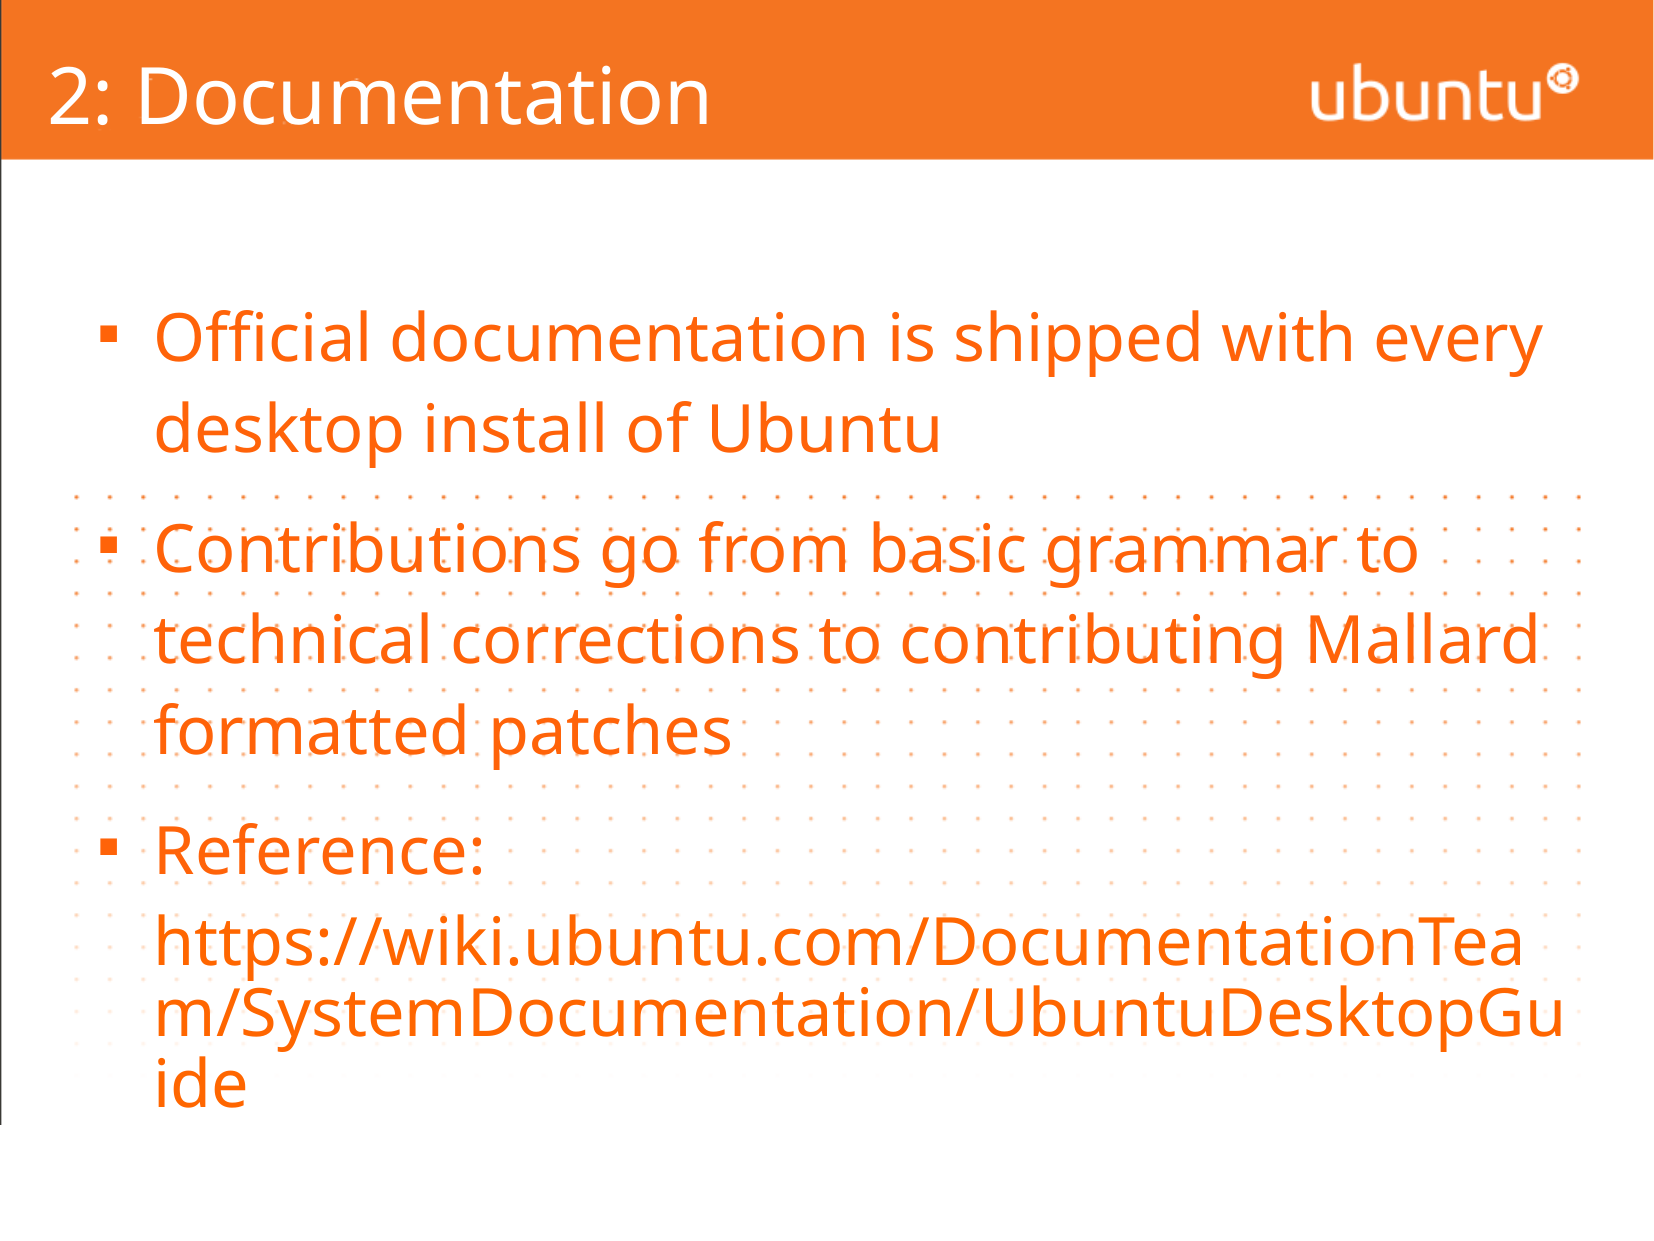

# 2: Documentation
Official documentation is shipped with every desktop install of Ubuntu
Contributions go from basic grammar to technical corrections to contributing Mallard formatted patches
Reference: https://wiki.ubuntu.com/DocumentationTeam/SystemDocumentation/UbuntuDesktopGuide